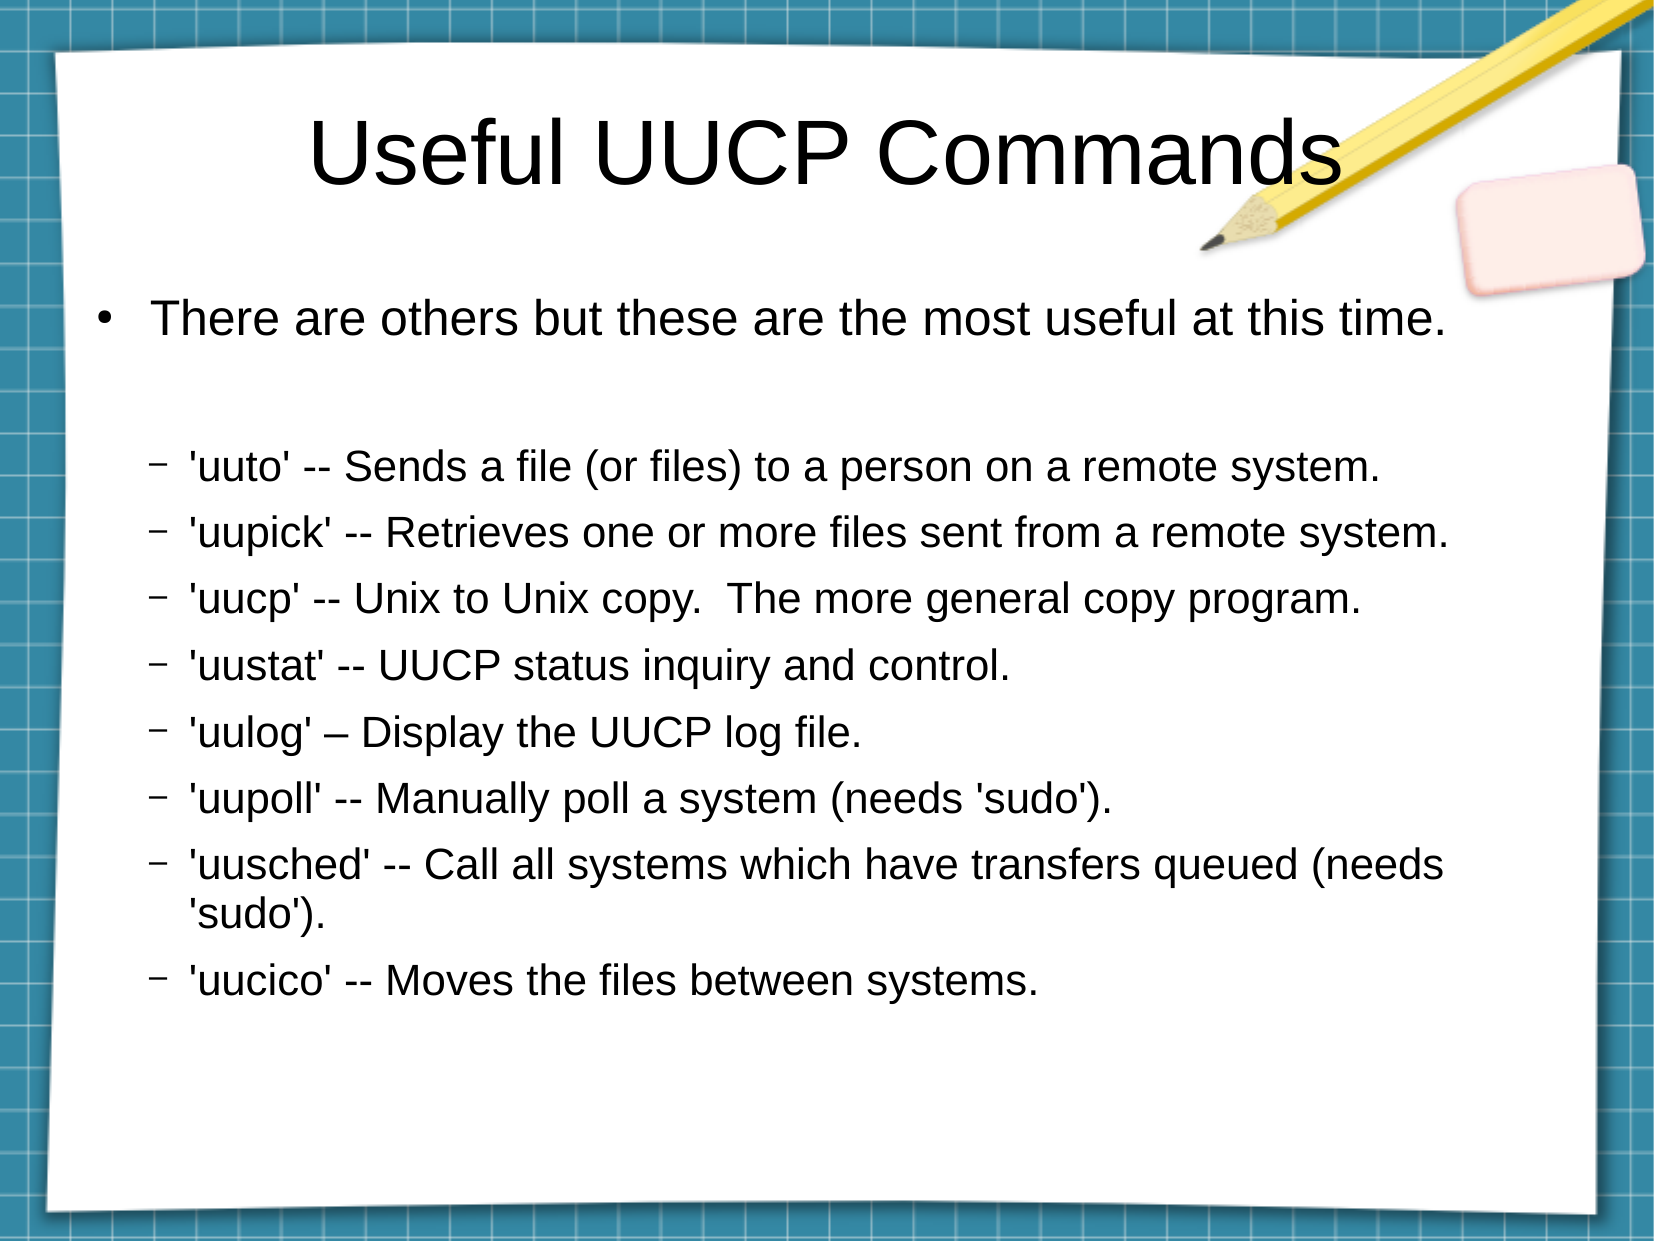

# Useful UUCP Commands
 There are others but these are the most useful at this time.
'uuto' -- Sends a file (or files) to a person on a remote system.
'uupick' -- Retrieves one or more files sent from a remote system.
'uucp' -- Unix to Unix copy. The more general copy program.
'uustat' -- UUCP status inquiry and control.
'uulog' – Display the UUCP log file.
'uupoll' -- Manually poll a system (needs 'sudo').
'uusched' -- Call all systems which have transfers queued (needs 'sudo').
'uucico' -- Moves the files between systems.